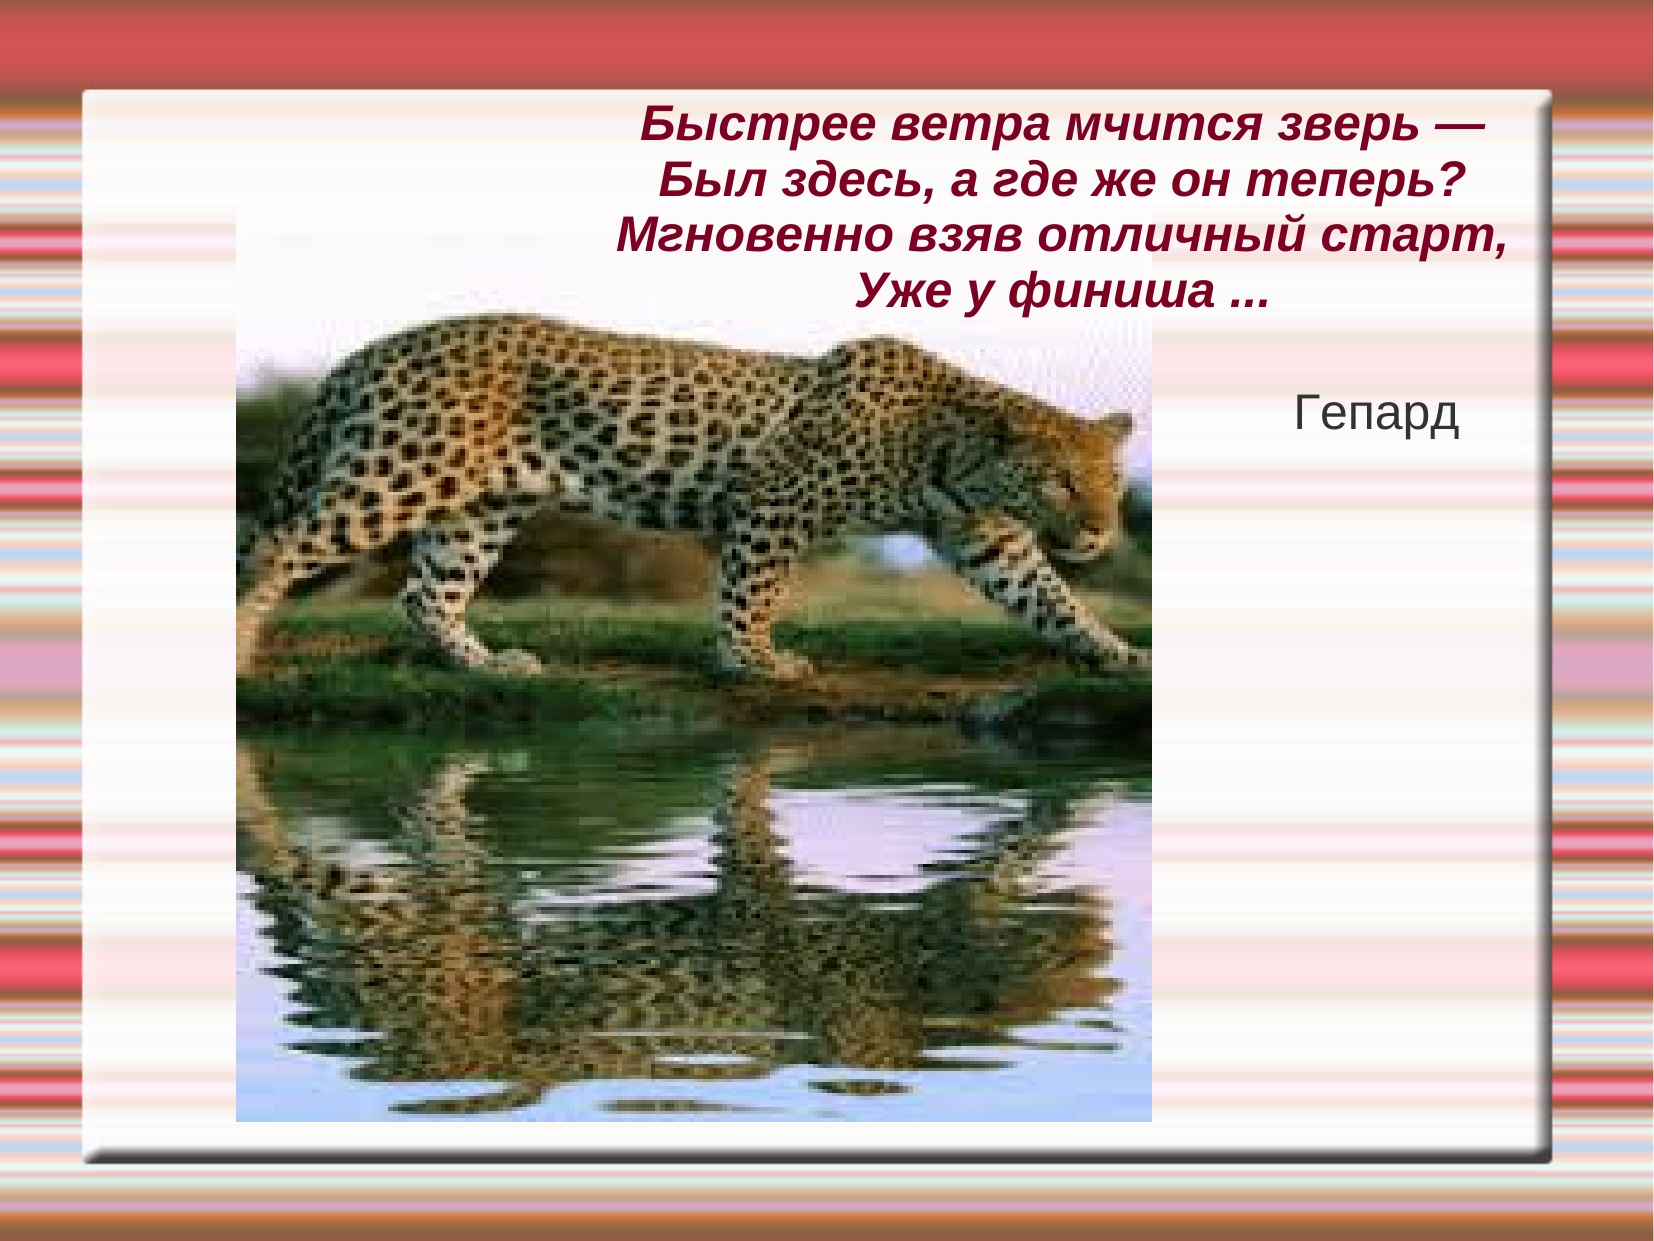

# Быстрее ветра мчится зверь — Был здесь, а где же он теперь? Мгновенно взяв отличный старт, Уже у финиша ...
Гепард